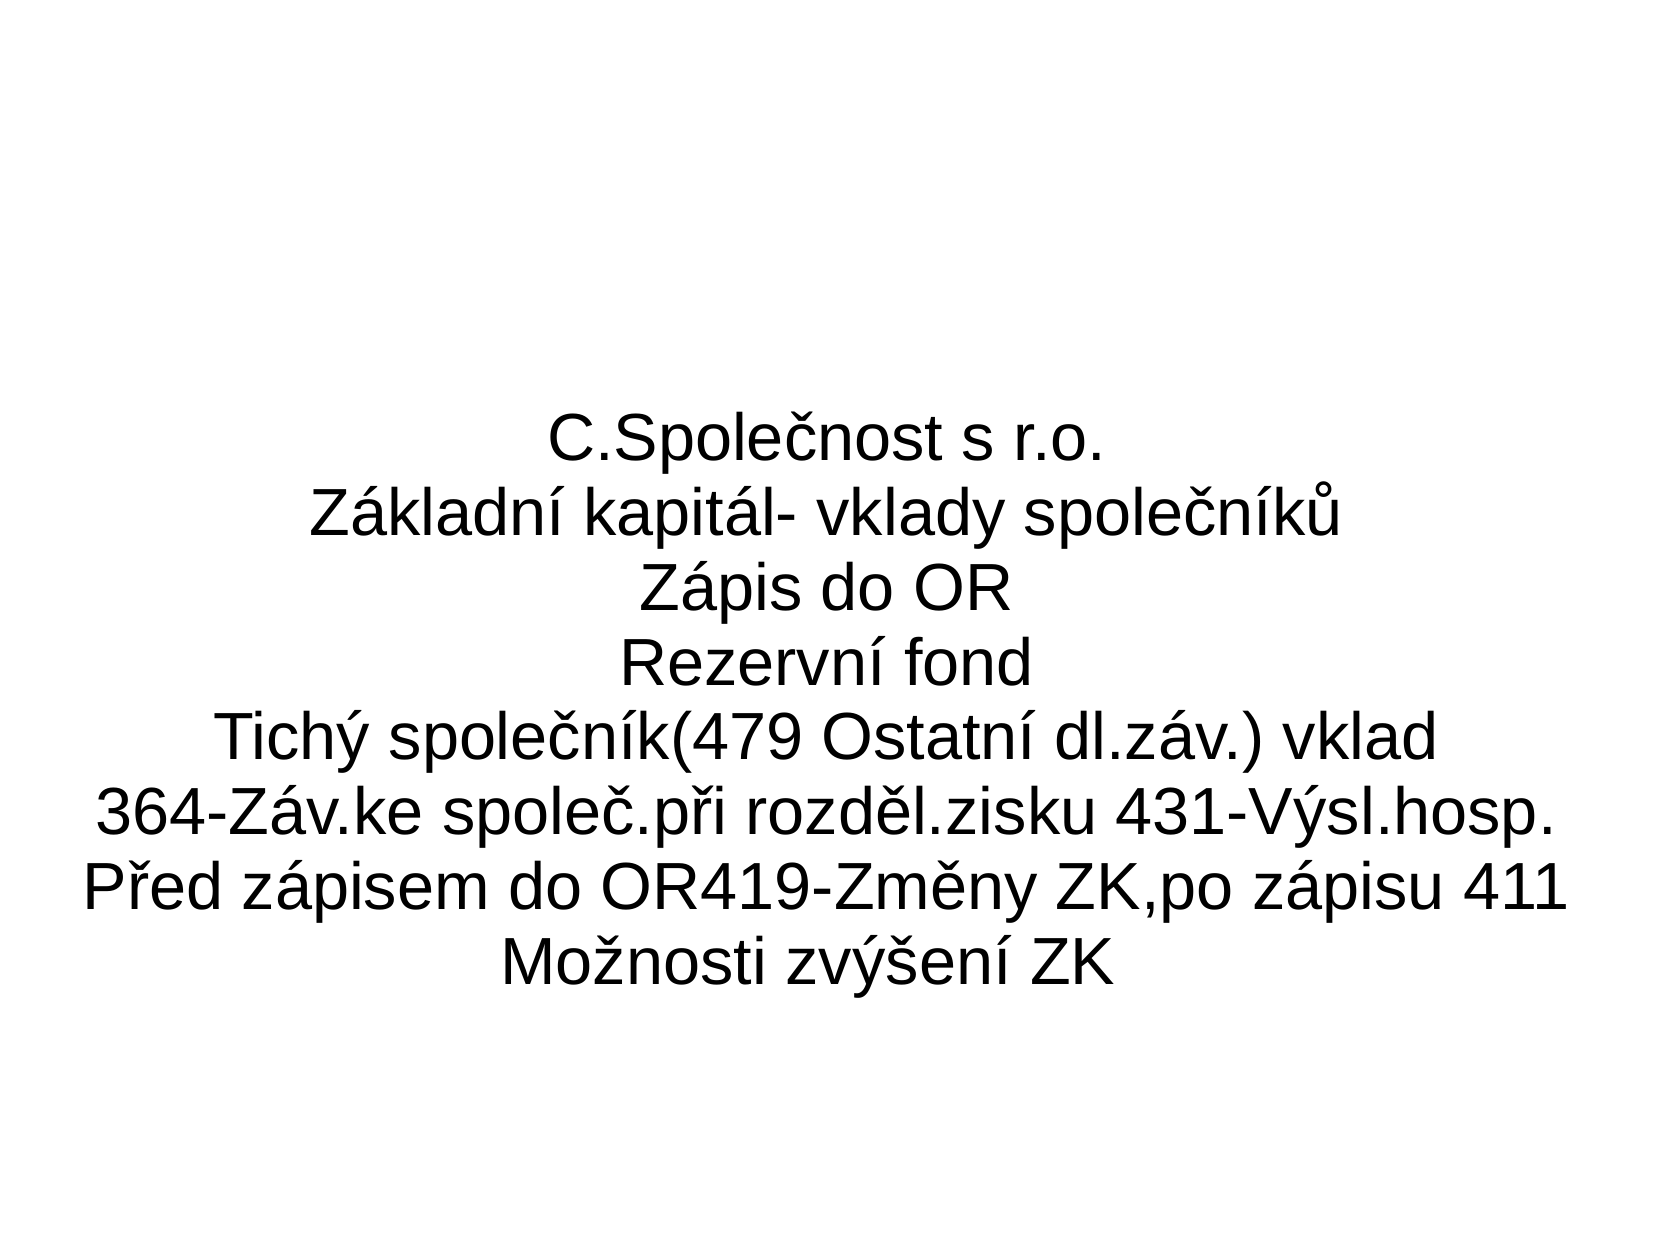

# C.Společnost s r.o.
Základní kapitál- vklady společníků
Zápis do OR
Rezervní fond
Tichý společník(479 Ostatní dl.záv.) vklad
364-Záv.ke společ.při rozděl.zisku 431-Výsl.hosp.
Před zápisem do OR419-Změny ZK,po zápisu 411
Možnosti zvýšení ZK